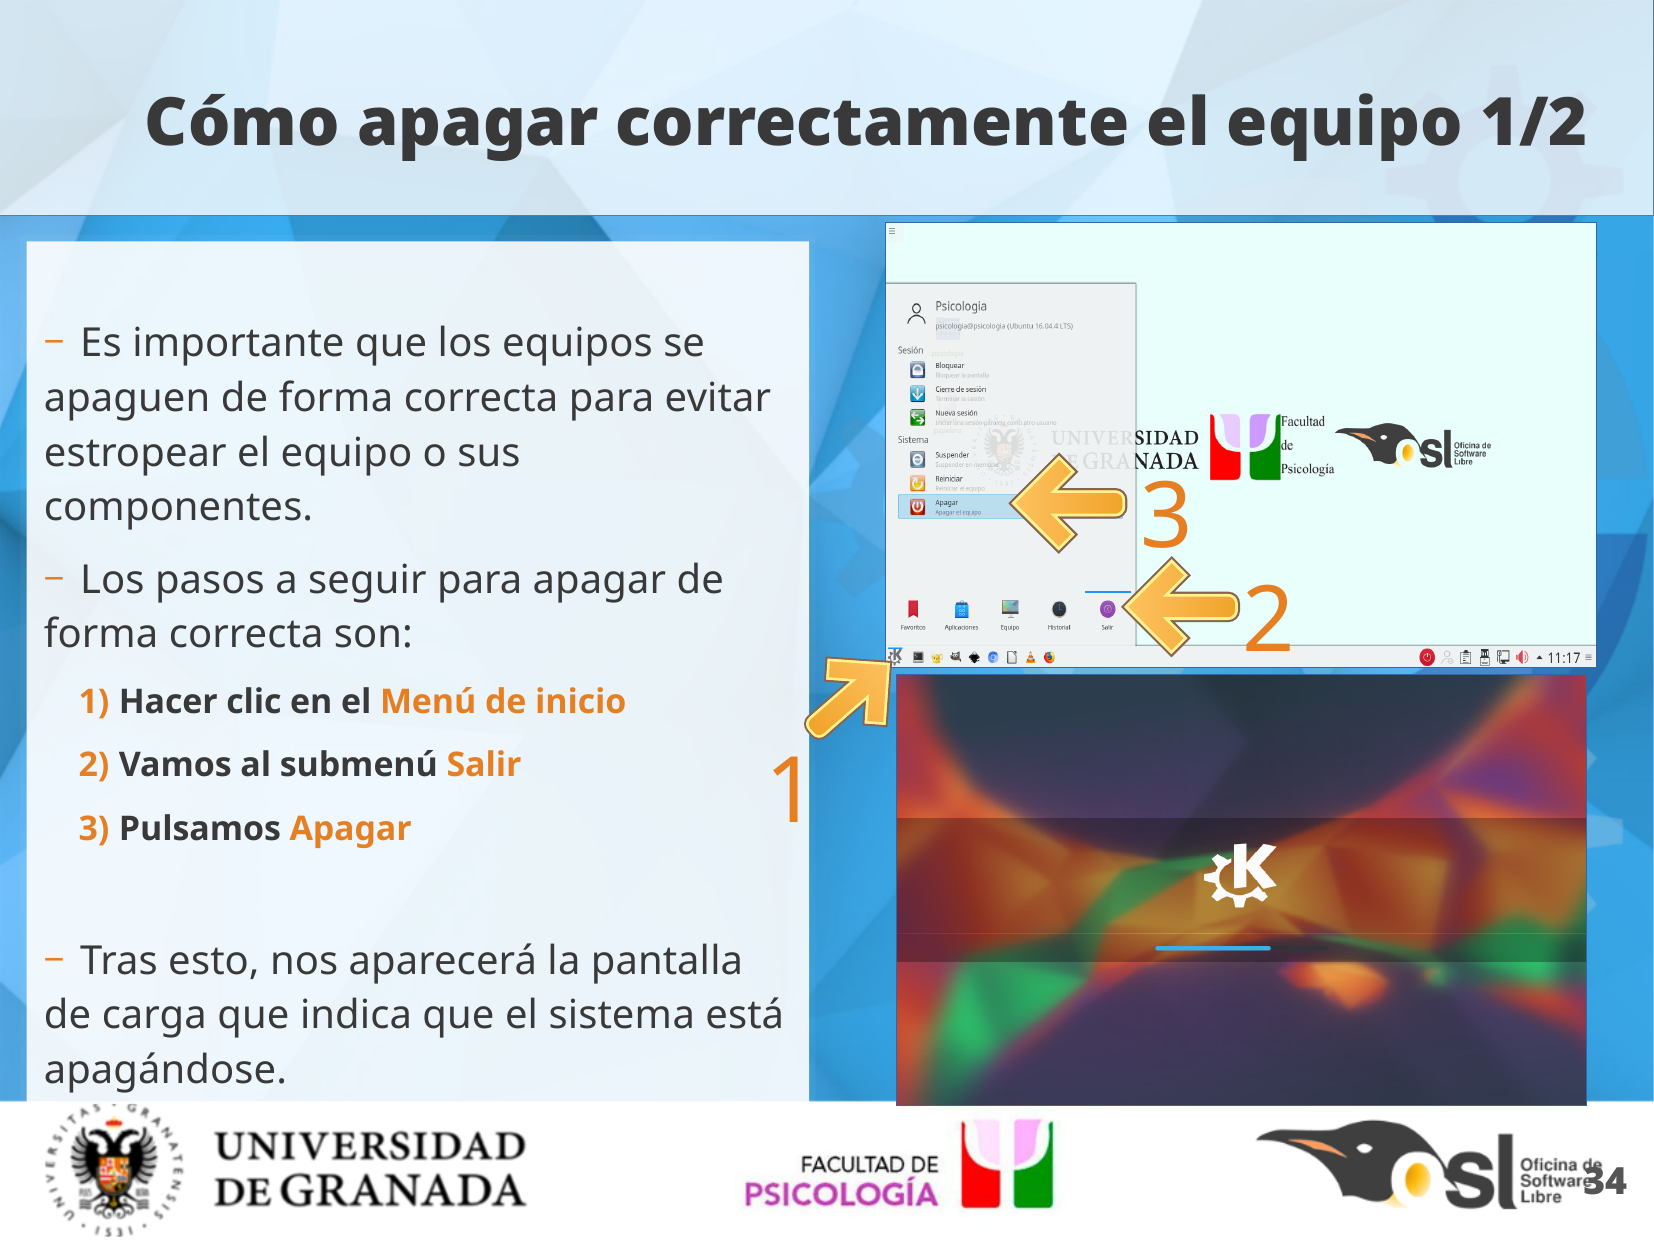

# Cómo apagar correctamente el equipo 1/2
 Es importante que los equipos se apaguen de forma correcta para evitar estropear el equipo o sus componentes.
 Los pasos a seguir para apagar de forma correcta son:
 Hacer clic en el Menú de inicio
 Vamos al submenú Salir
 Pulsamos Apagar
 Tras esto, nos aparecerá la pantalla de carga que indica que el sistema está apagándose.
3
2
1
34